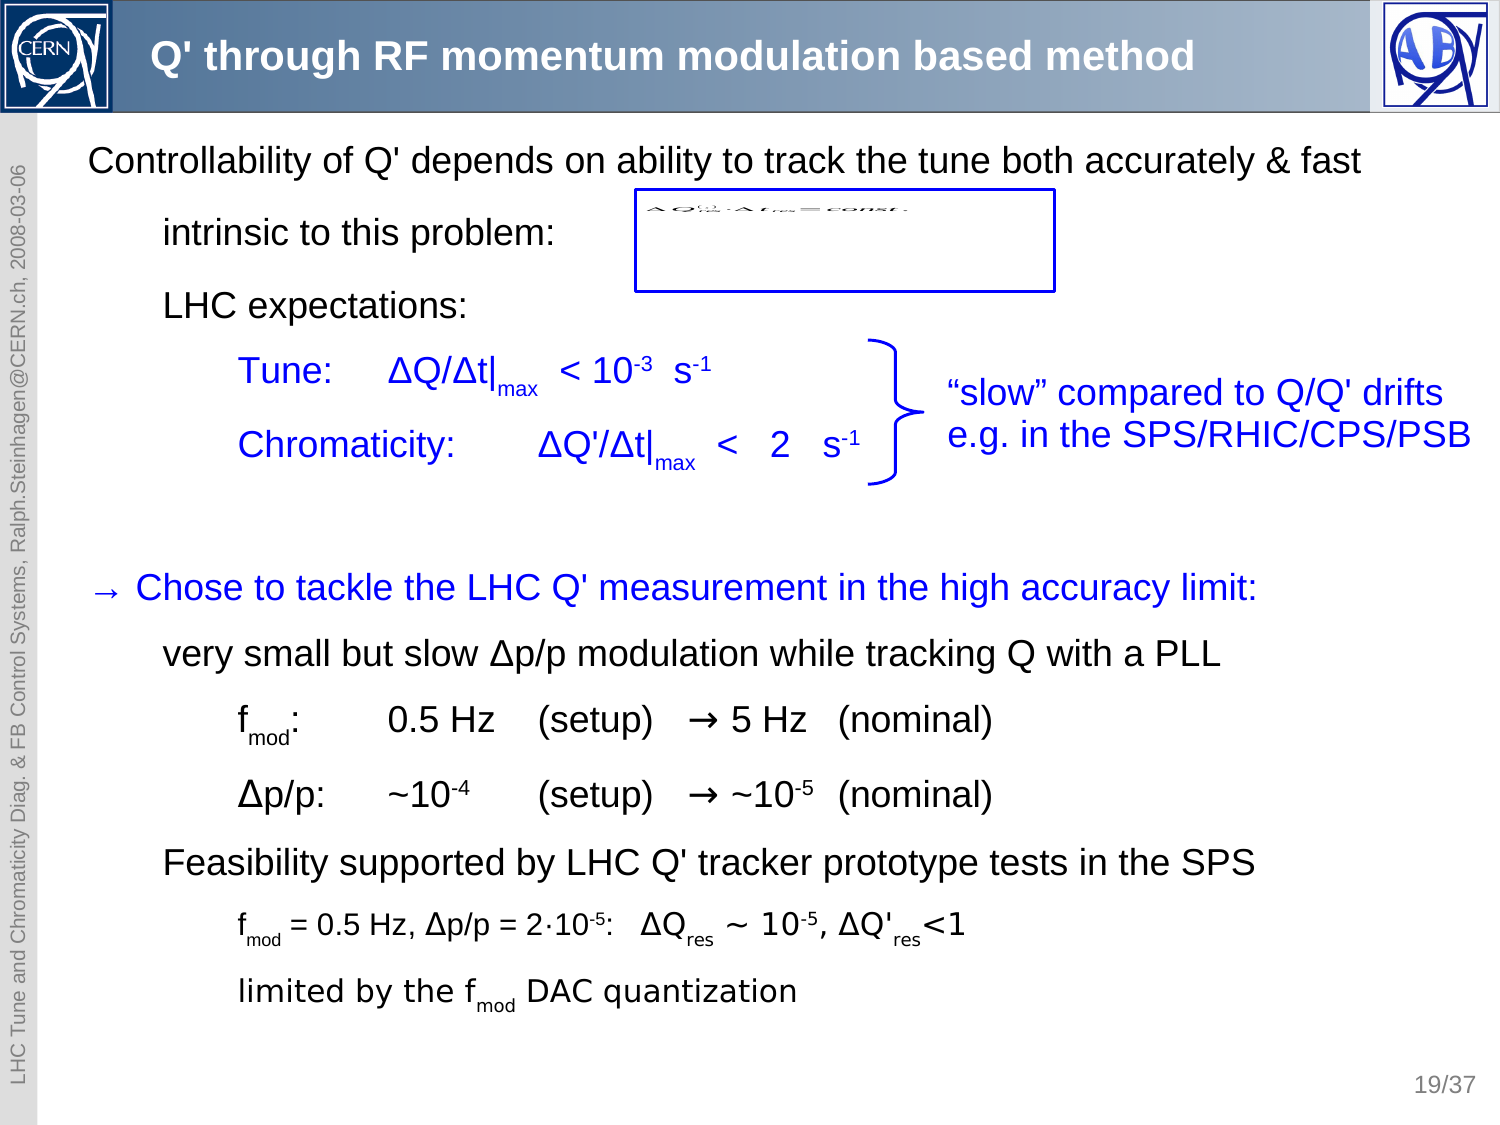

# Q' through RF momentum modulation based method
Controllability of Q' depends on ability to track the tune both accurately & fast
intrinsic to this problem:
LHC expectations:
Tune: 	ΔQ/Δt|max < 10-3 s-1
Chromaticity:	ΔQ'/Δt|max < 2 s-1
→ Chose to tackle the LHC Q' measurement in the high accuracy limit:
very small but slow Δp/p modulation while tracking Q with a PLL
fmod: 	0.5 Hz 	(setup)	→ 5 Hz 	(nominal)
Δp/p: 	~10-4 	(setup)	→ ~10-5 	(nominal)
Feasibility supported by LHC Q' tracker prototype tests in the SPS
fmod = 0.5 Hz, Δp/p = 2·10-5: ΔQres ~ 10-5, ΔQ'res<1
limited by the fmod DAC quantization
“slow” compared to Q/Q' drifts
e.g. in the SPS/RHIC/CPS/PSB